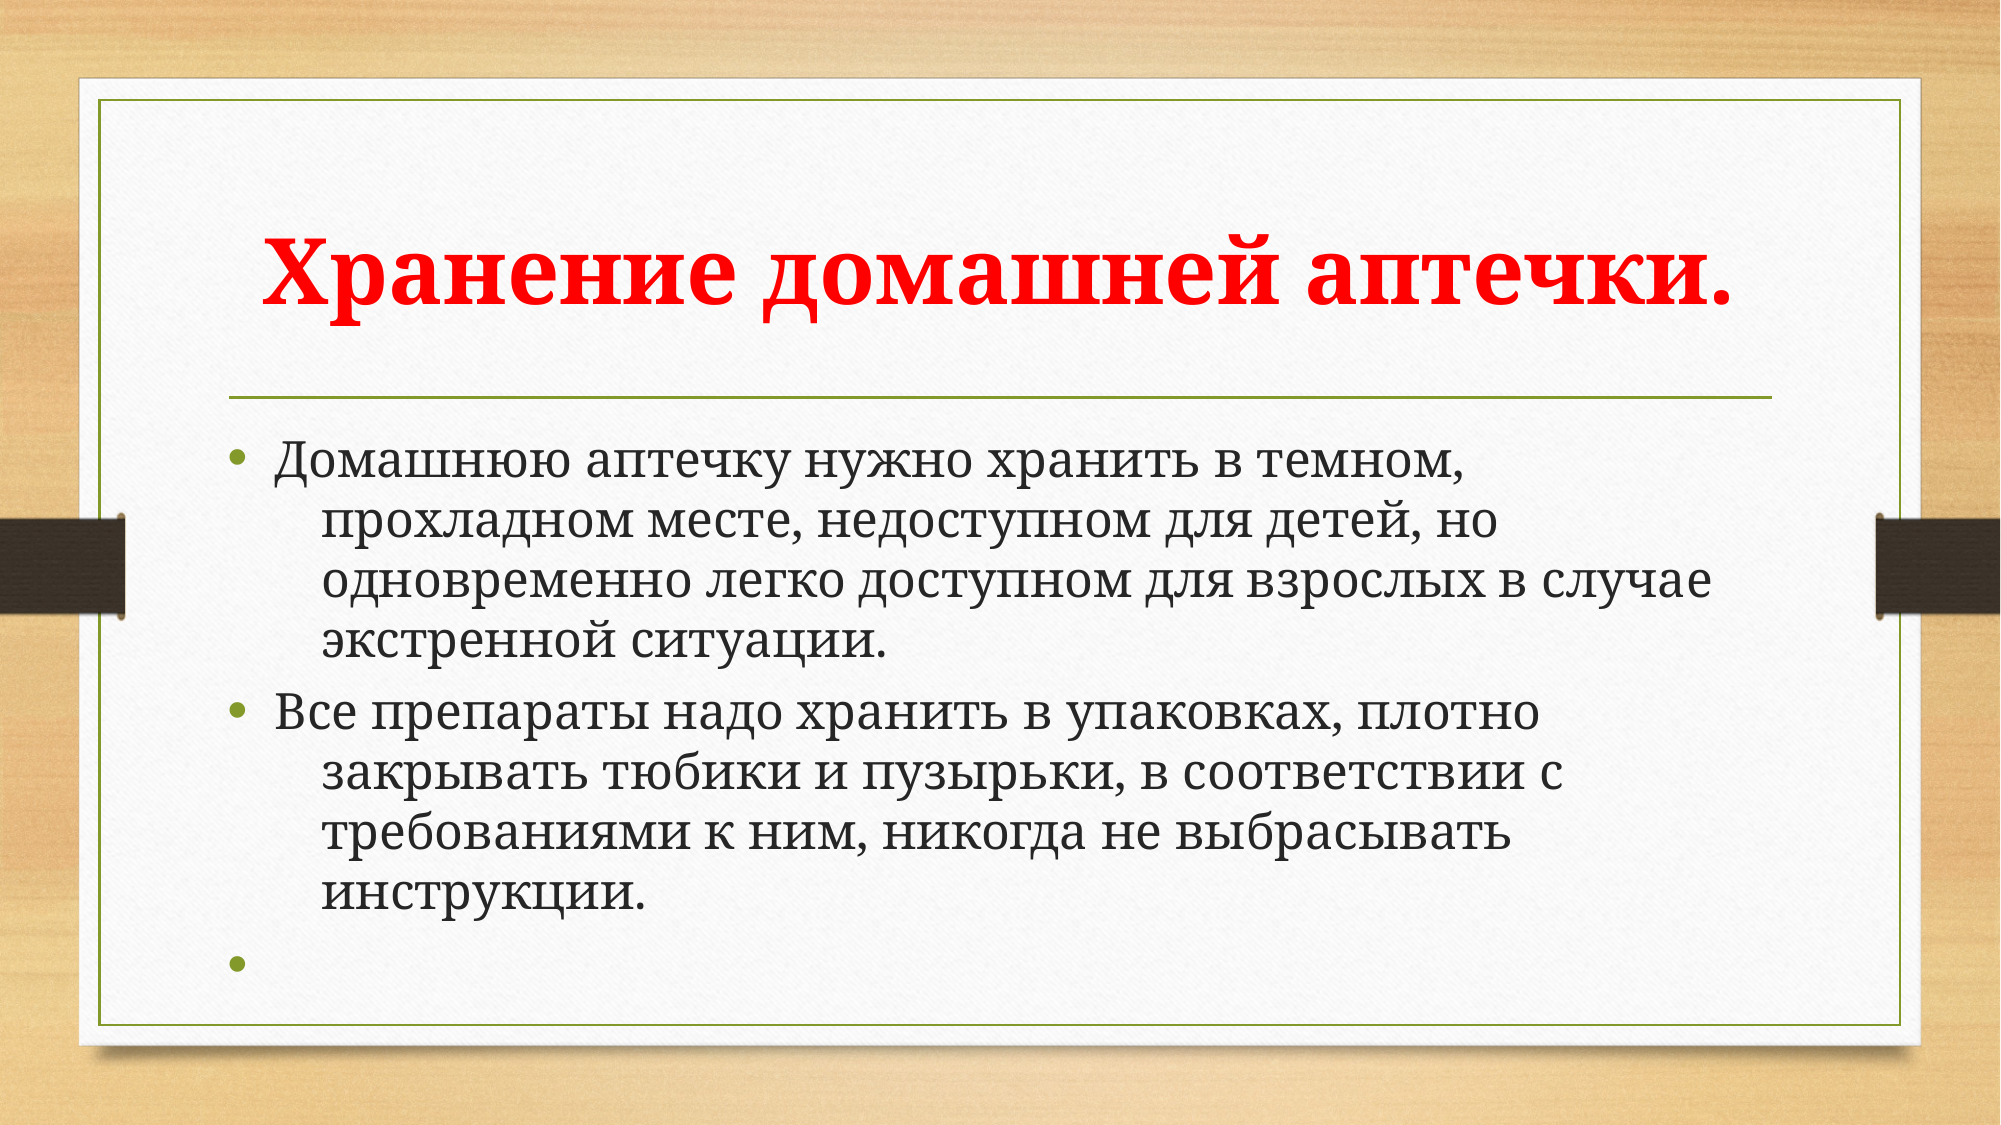

# Хранение домашней аптечки.
Домашнюю аптечку нужно хранить в темном, прохладном месте, недоступном для детей, но одновременно легко доступном для взрослых в случае экстренной ситуации.
Все препараты надо хранить в упаковках, плотно закрывать тюбики и пузырьки, в соответствии с требованиями к ним, никогда не выбрасывать инструкции.